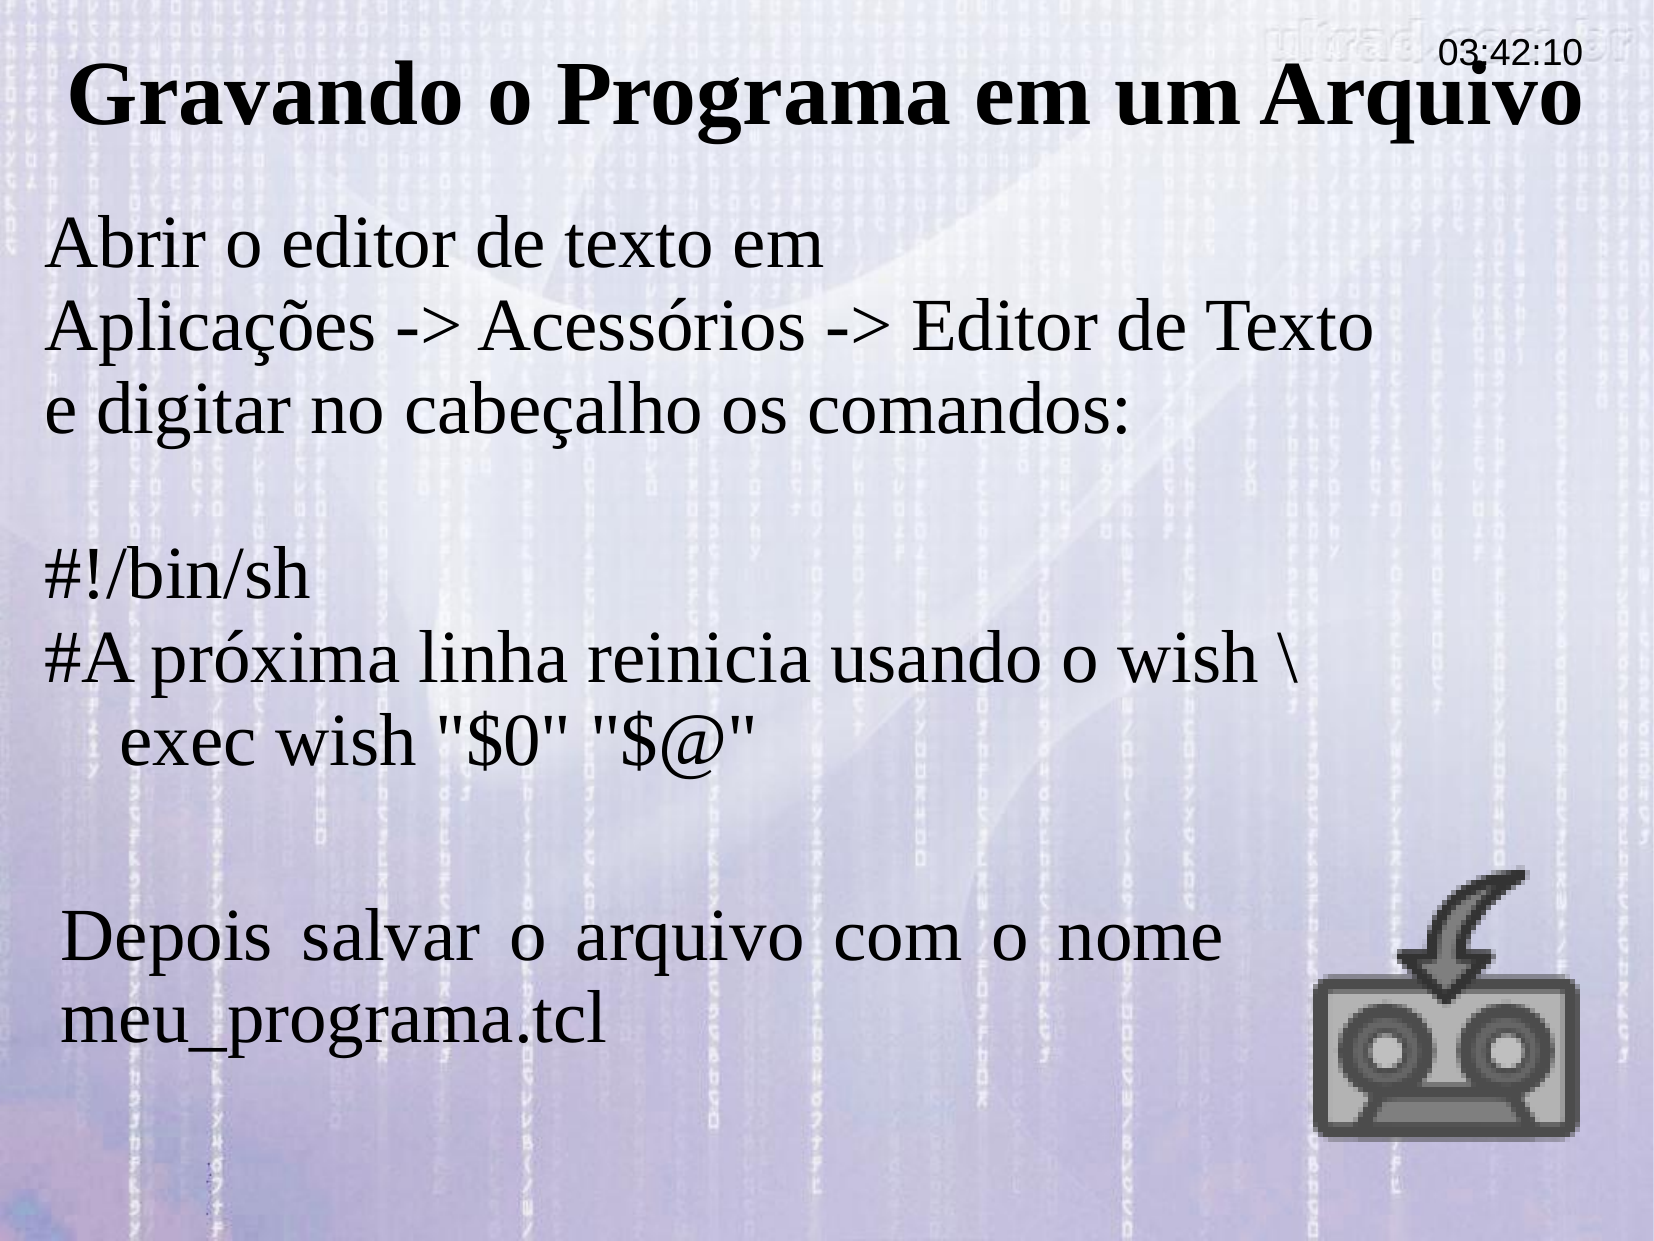

02:23:20
Gravando o Programa em um Arquivo
Abrir o editor de texto em
Aplicações -> Acessórios -> Editor de Texto
e digitar no cabeçalho os comandos:
#!/bin/sh
#A próxima linha reinicia usando o wish \
 exec wish "$0" "$@"
Depois salvar o arquivo com o nome meu_programa.tcl